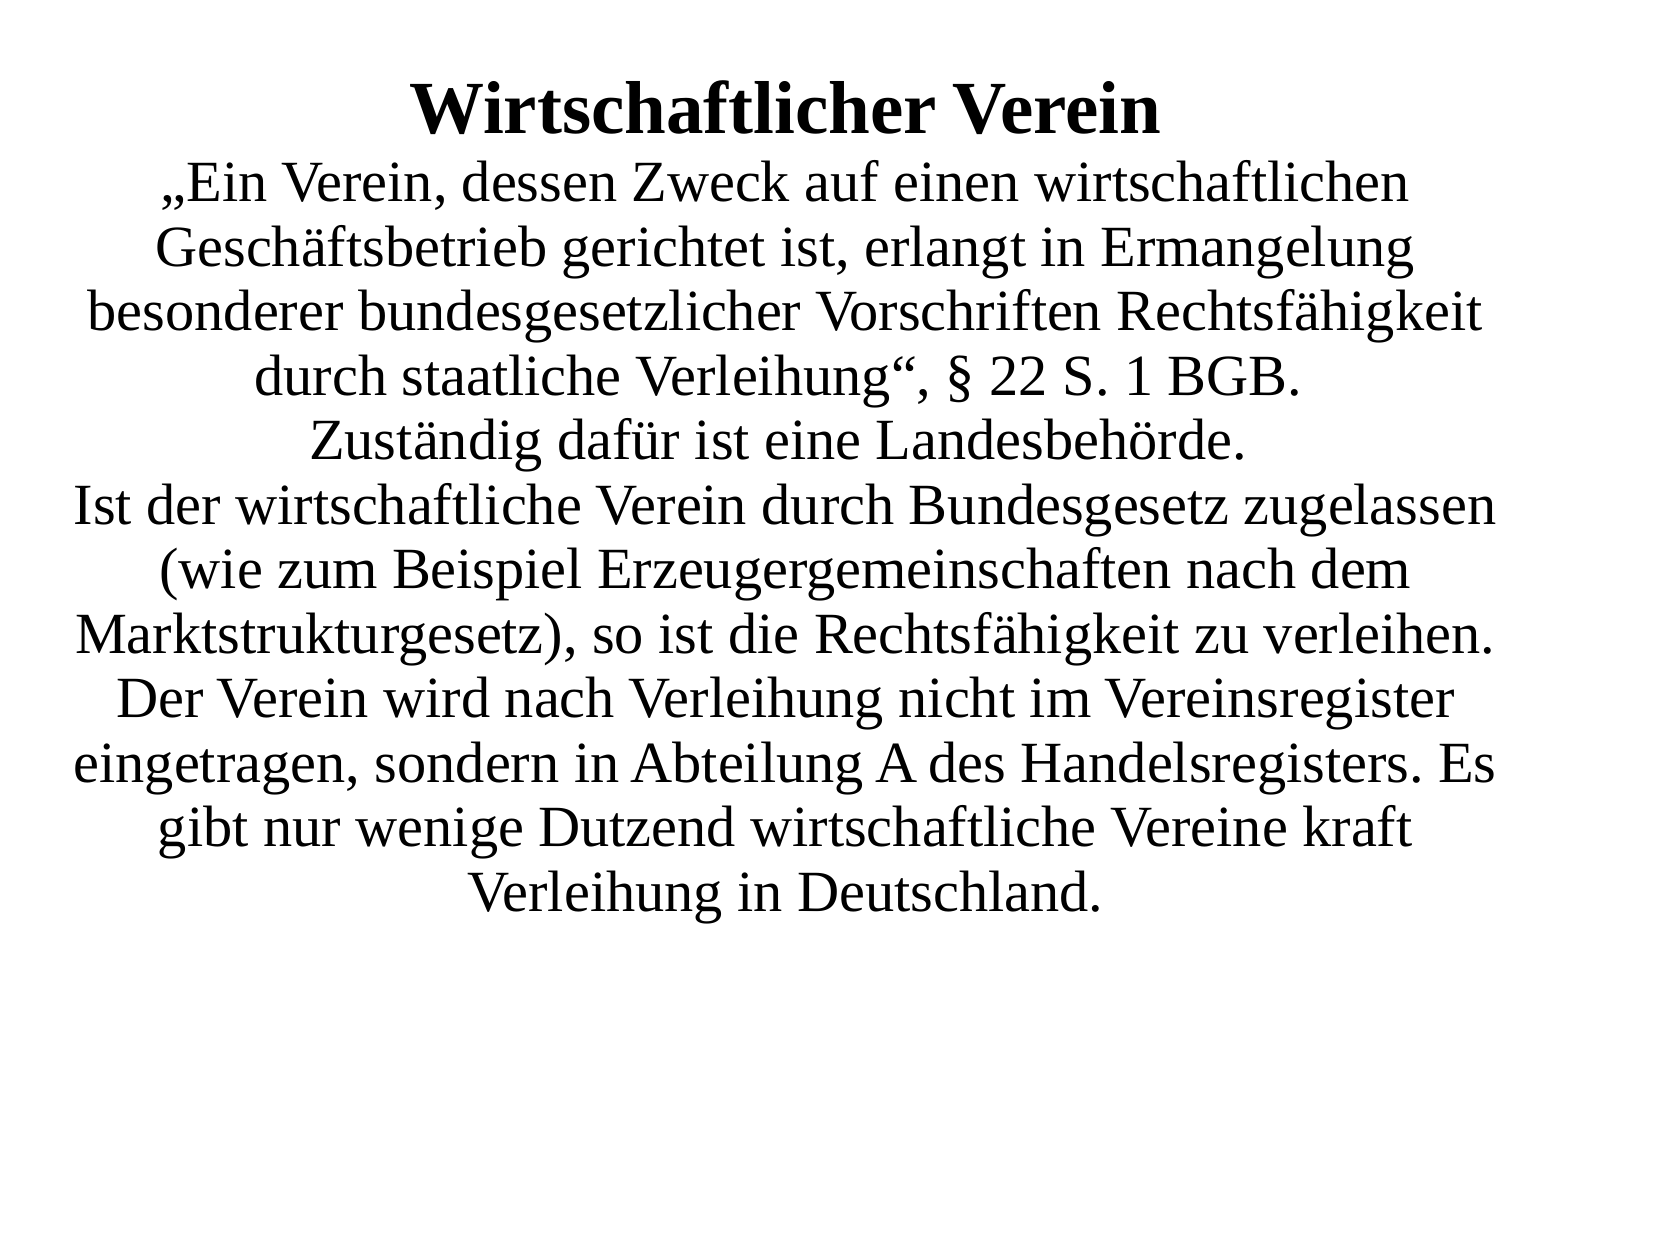

Wirtschaftlicher Verein
„Ein Verein, dessen Zweck auf einen wirtschaftlichen Geschäftsbetrieb gerichtet ist, erlangt in Ermangelung besonderer bundesgesetzlicher Vorschriften Rechtsfähigkeit durch staatliche Verleihung“, § 22 S. 1 BGB.
Zuständig dafür ist eine Landesbehörde.
Ist der wirtschaftliche Verein durch Bundesgesetz zugelassen (wie zum Beispiel Erzeugergemeinschaften nach dem Marktstrukturgesetz), so ist die Rechtsfähigkeit zu verleihen. Der Verein wird nach Verleihung nicht im Vereinsregister eingetragen, sondern in Abteilung A des Handelsregisters. Es gibt nur wenige Dutzend wirtschaftliche Vereine kraft Verleihung in Deutschland.